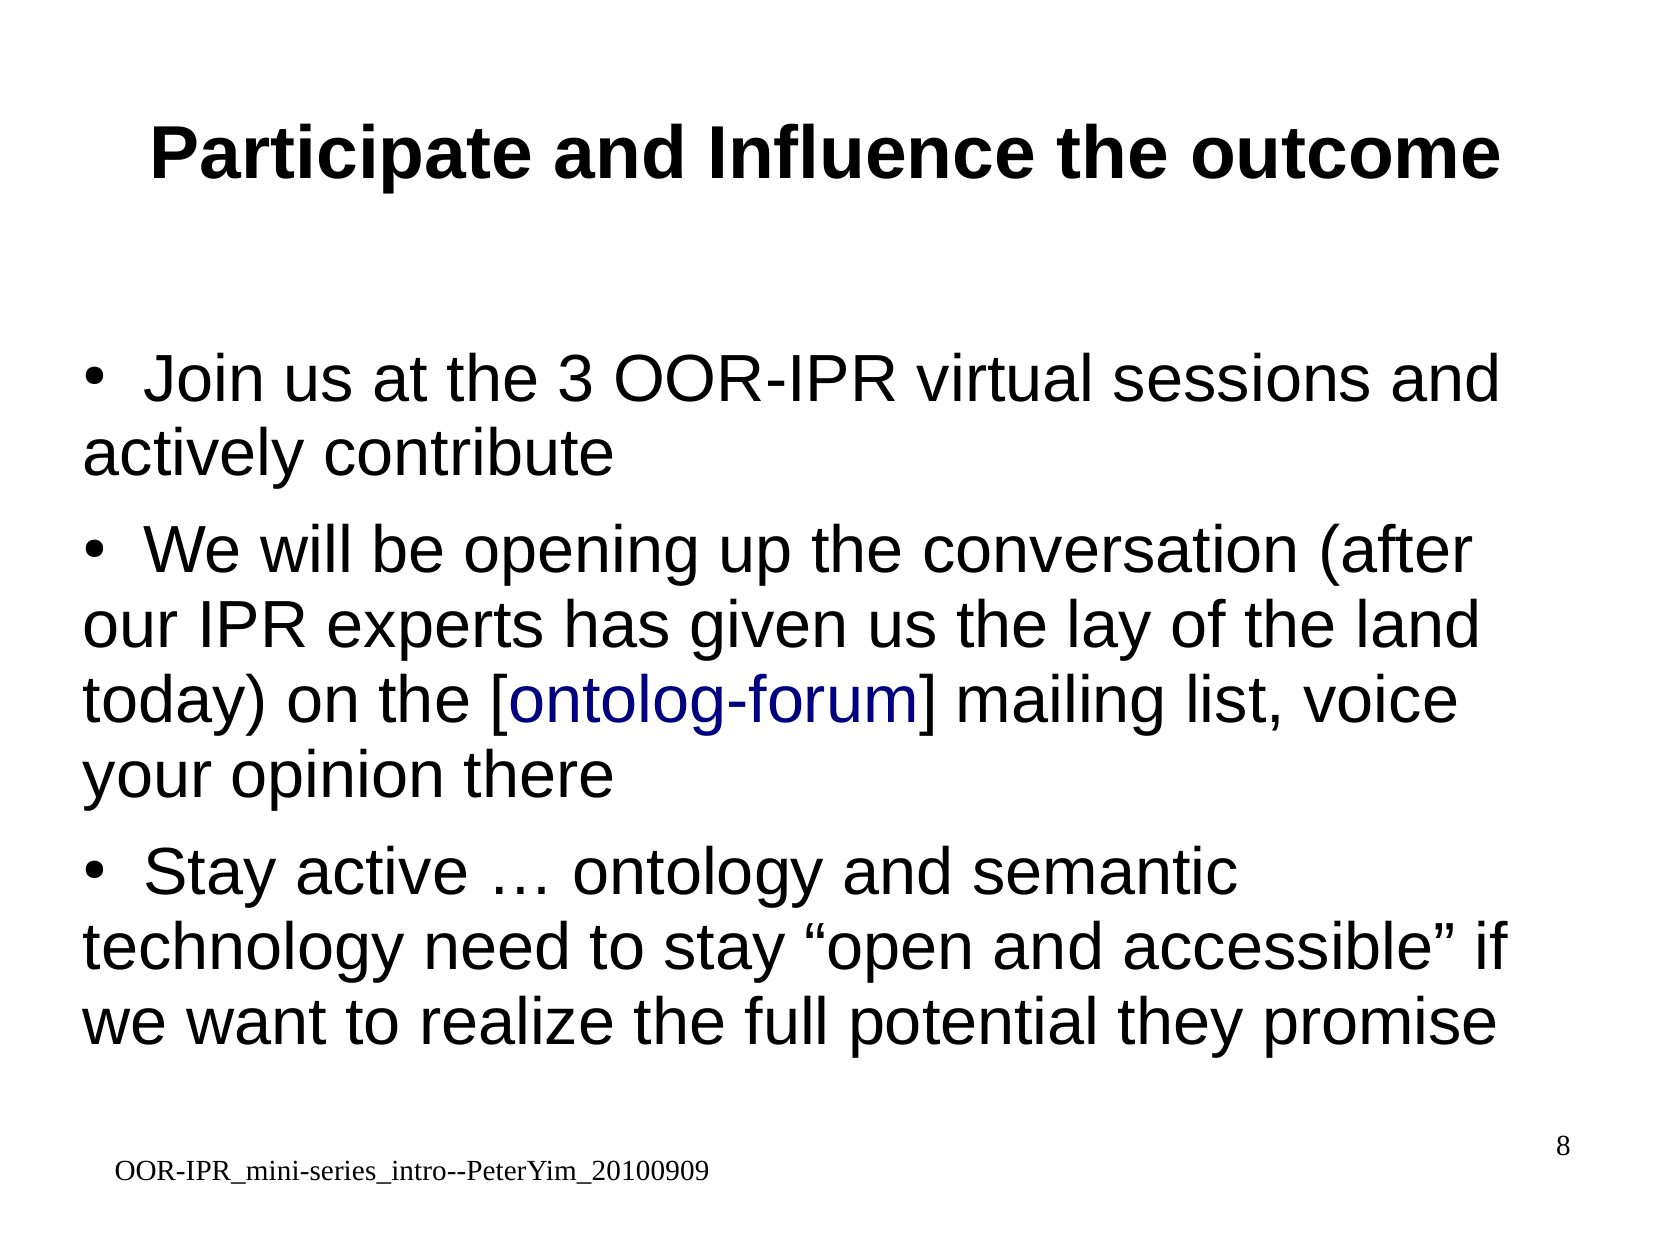

# Participate and Influence the outcome
 Join us at the 3 OOR-IPR virtual sessions and actively contribute
 We will be opening up the conversation (after our IPR experts has given us the lay of the land today) on the [ontolog-forum] mailing list, voice your opinion there
 Stay active … ontology and semantic technology need to stay “open and accessible” if we want to realize the full potential they promise
8